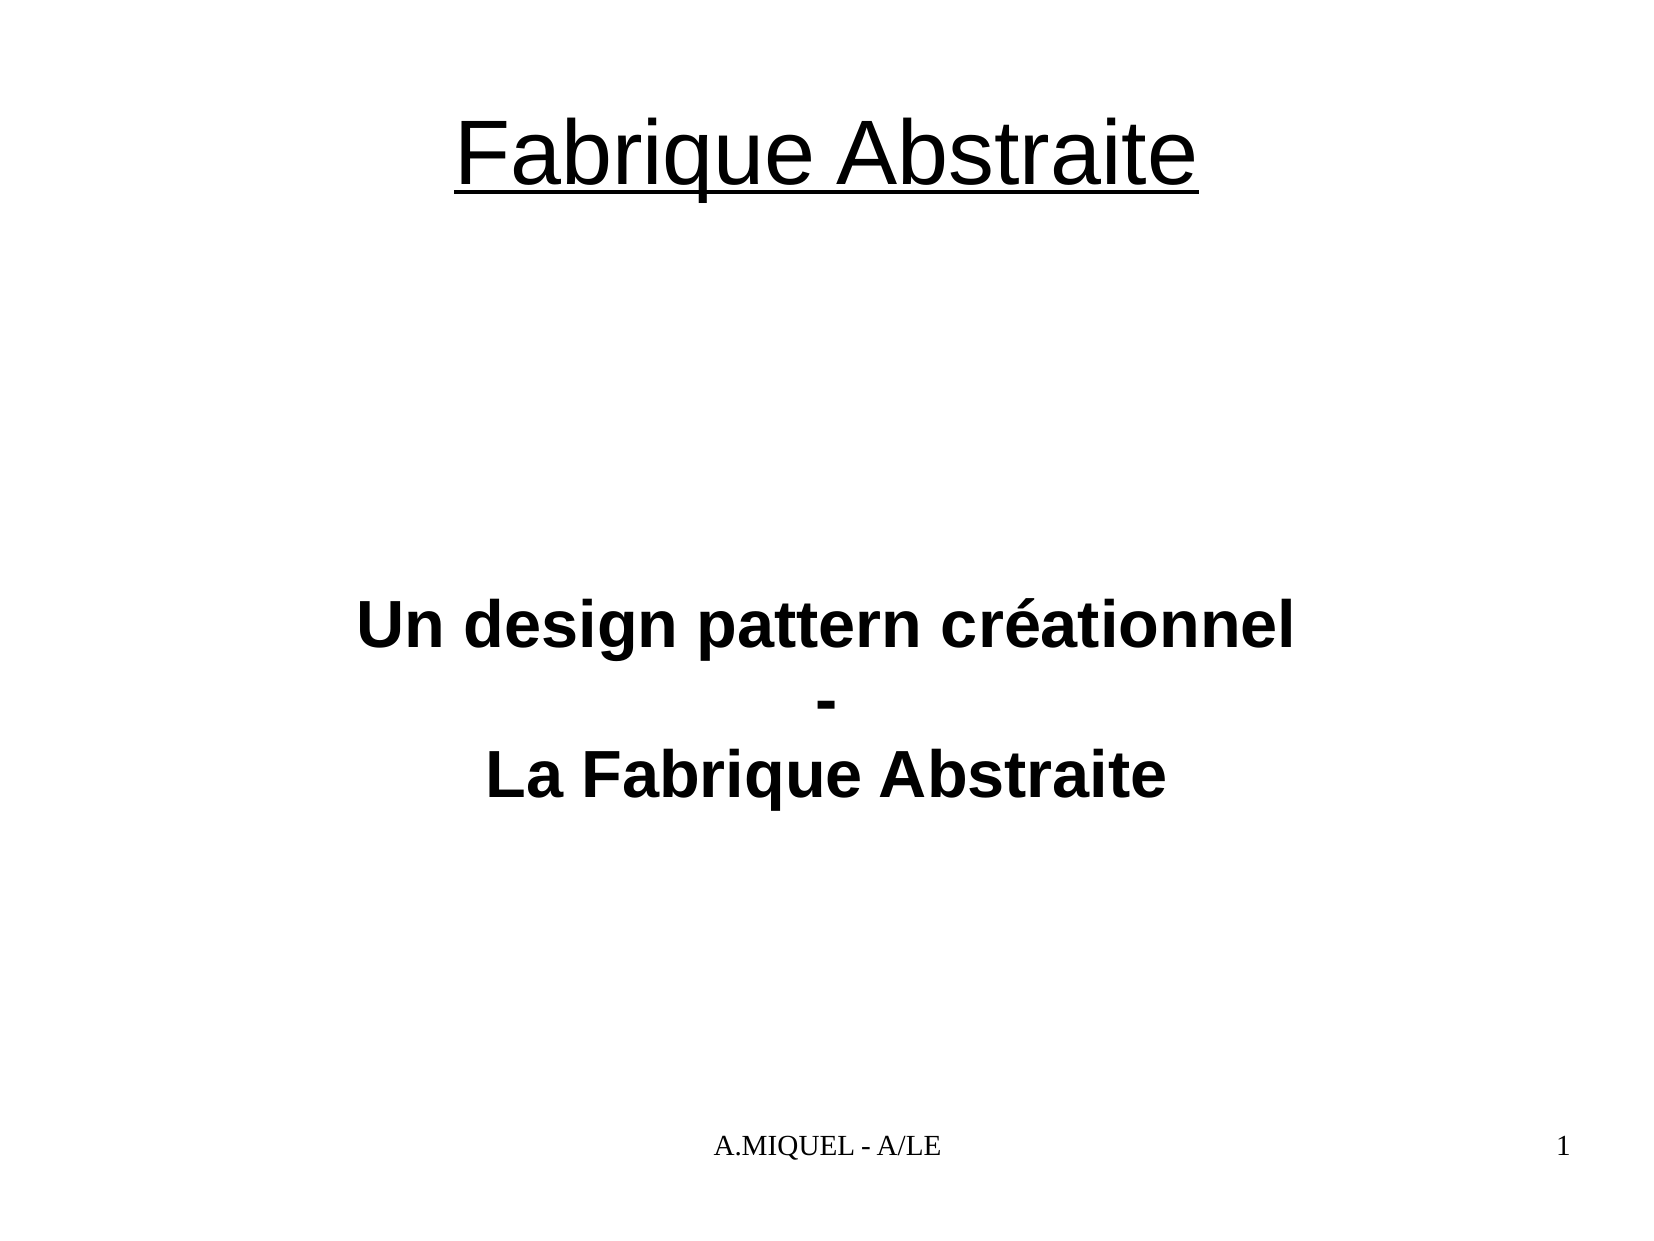

# Fabrique Abstraite
Un design pattern créationnel
-
La Fabrique Abstraite
A.MIQUEL - A/LE
1